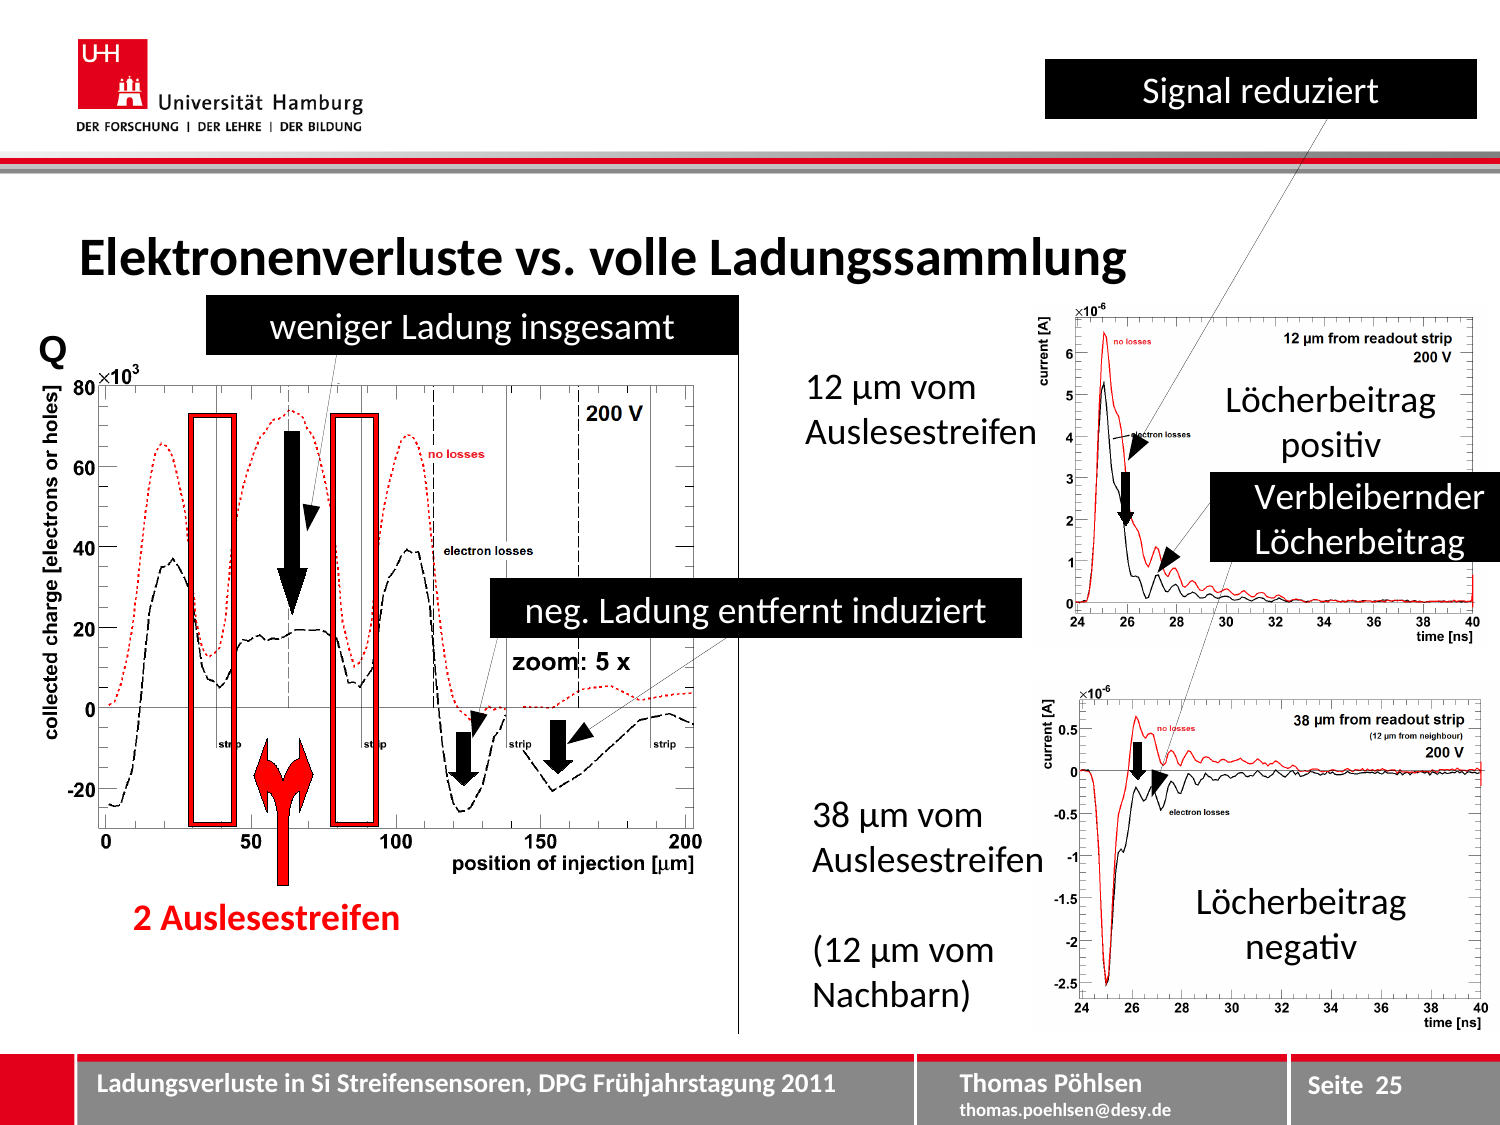

Signal reduziert
# Elektronenverluste vs. volle Ladungssammlung
weniger Ladung insgesamt
neg. Ladung entfernt induziert
Q
12 µm vom Auslesestreifen
Löcherbeitrag
positiv
Löcherbeitrag
negativ
Verbleibernder
Löcherbeitrag
38 µm vom Auslesestreifen
(12 µm vom Nachbarn)
2 Auslesestreifen